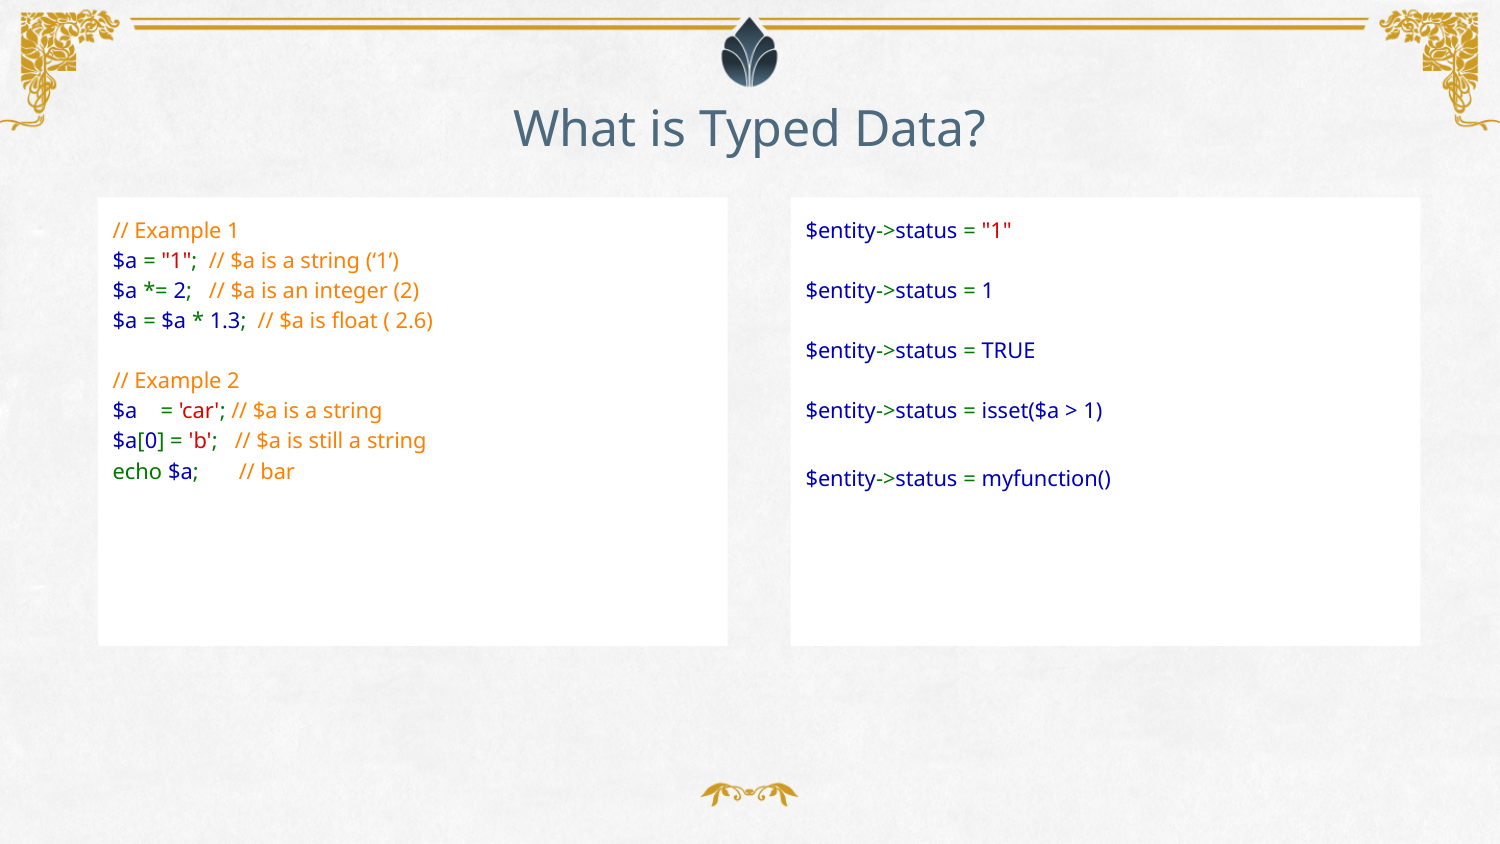

What is Typed Data?
// Example 1
$a = "1"; // $a is a string (‘1’)
$a *= 2; // $a is an integer (2)
$a = $a * 1.3; // $a is float ( 2.6)
// Example 2
$a = 'car'; // $a is a string
$a[0] = 'b'; // $a is still a string
echo $a; // bar
$entity->status = "1"
$entity->status = 1
$entity->status = TRUE
$entity->status = isset($a > 1)
$entity->status = myfunction()